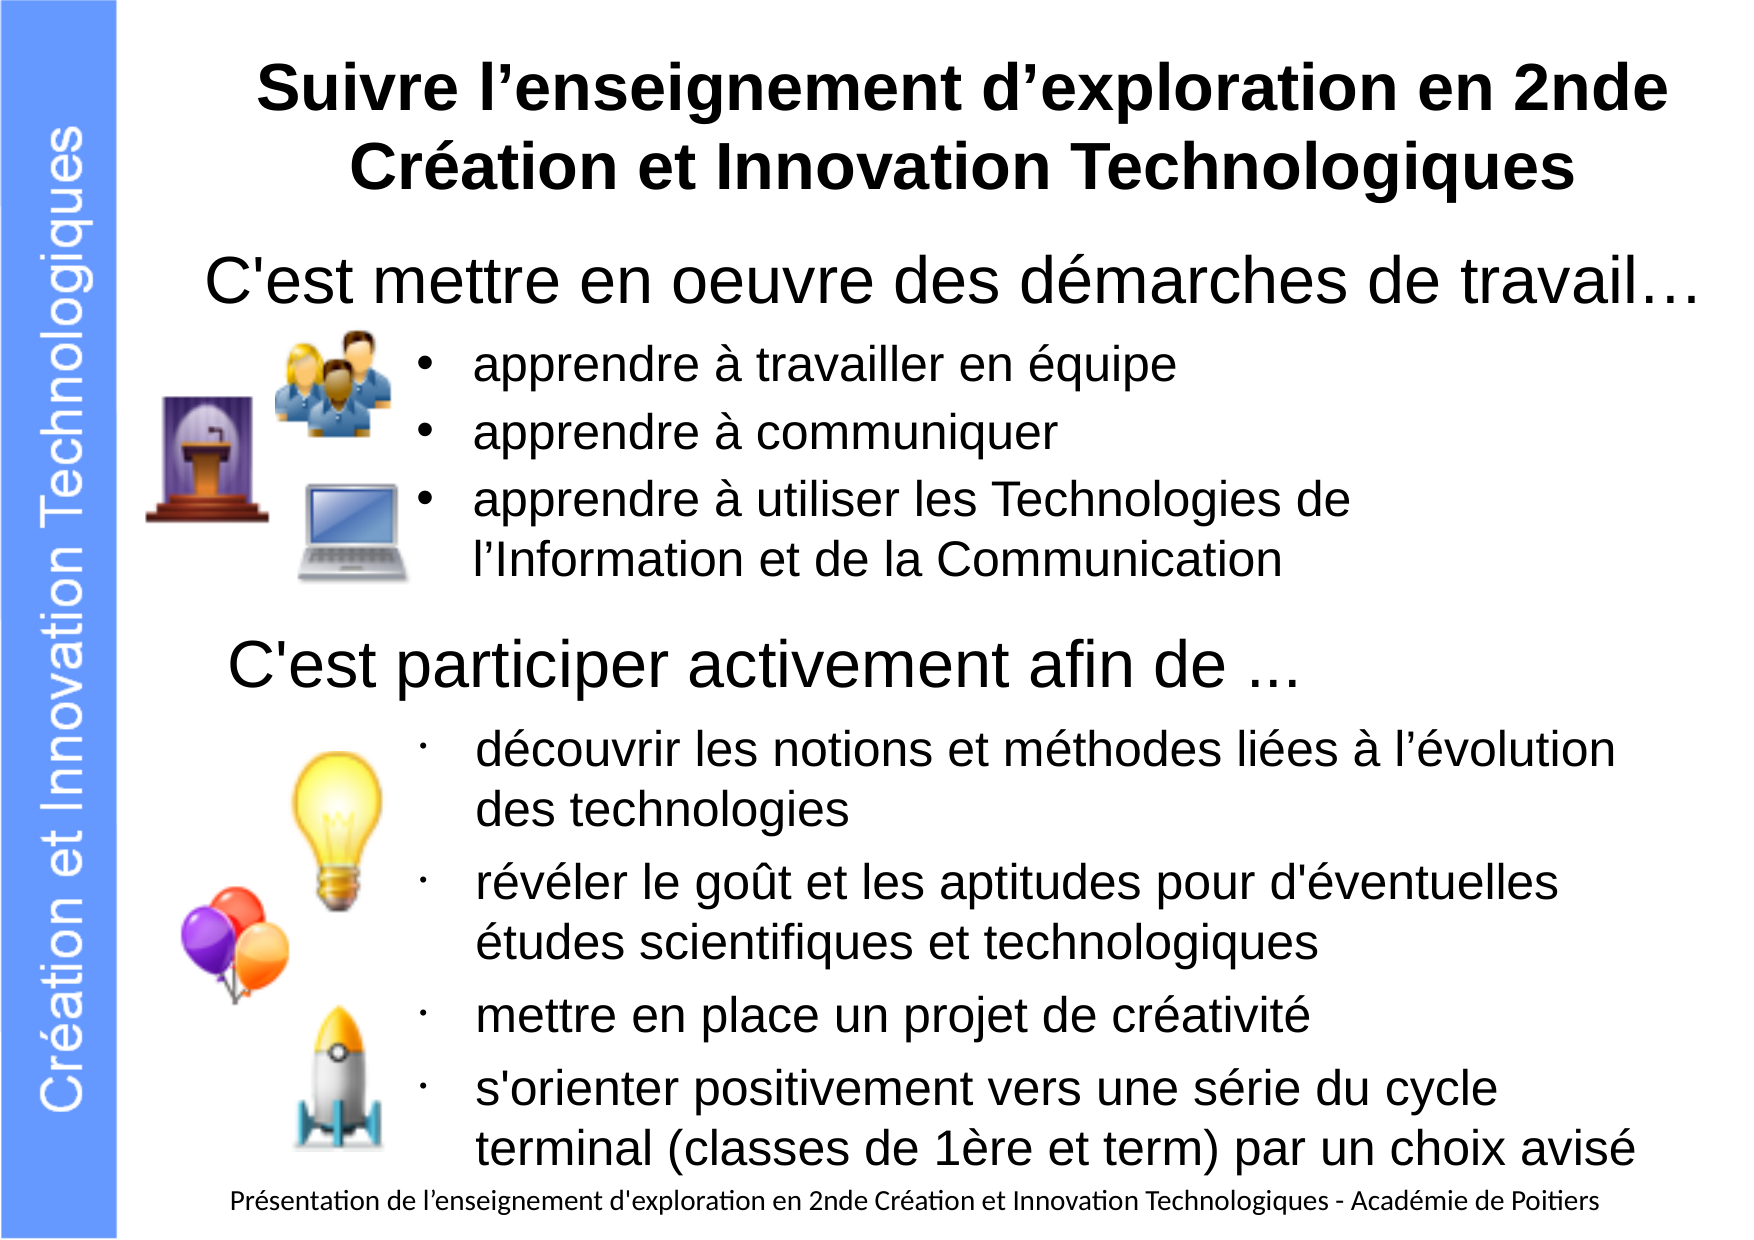

Suivre l’enseignement d’exploration en 2nde Création et Innovation Technologiques
C'est mettre en oeuvre des démarches de travail…
apprendre à travailler en équipe
apprendre à communiquer
apprendre à utiliser les Technologies de l’Information et de la Communication
# C'est participer activement afin de ...
découvrir les notions et méthodes liées à l’évolution des technologies
révéler le goût et les aptitudes pour d'éventuelles études scientifiques et technologiques
mettre en place un projet de créativité
s'orienter positivement vers une série du cycle terminal (classes de 1ère et term) par un choix avisé
Présentation de l’enseignement d'exploration en 2nde Création et Innovation Technologiques - Académie de Poitiers